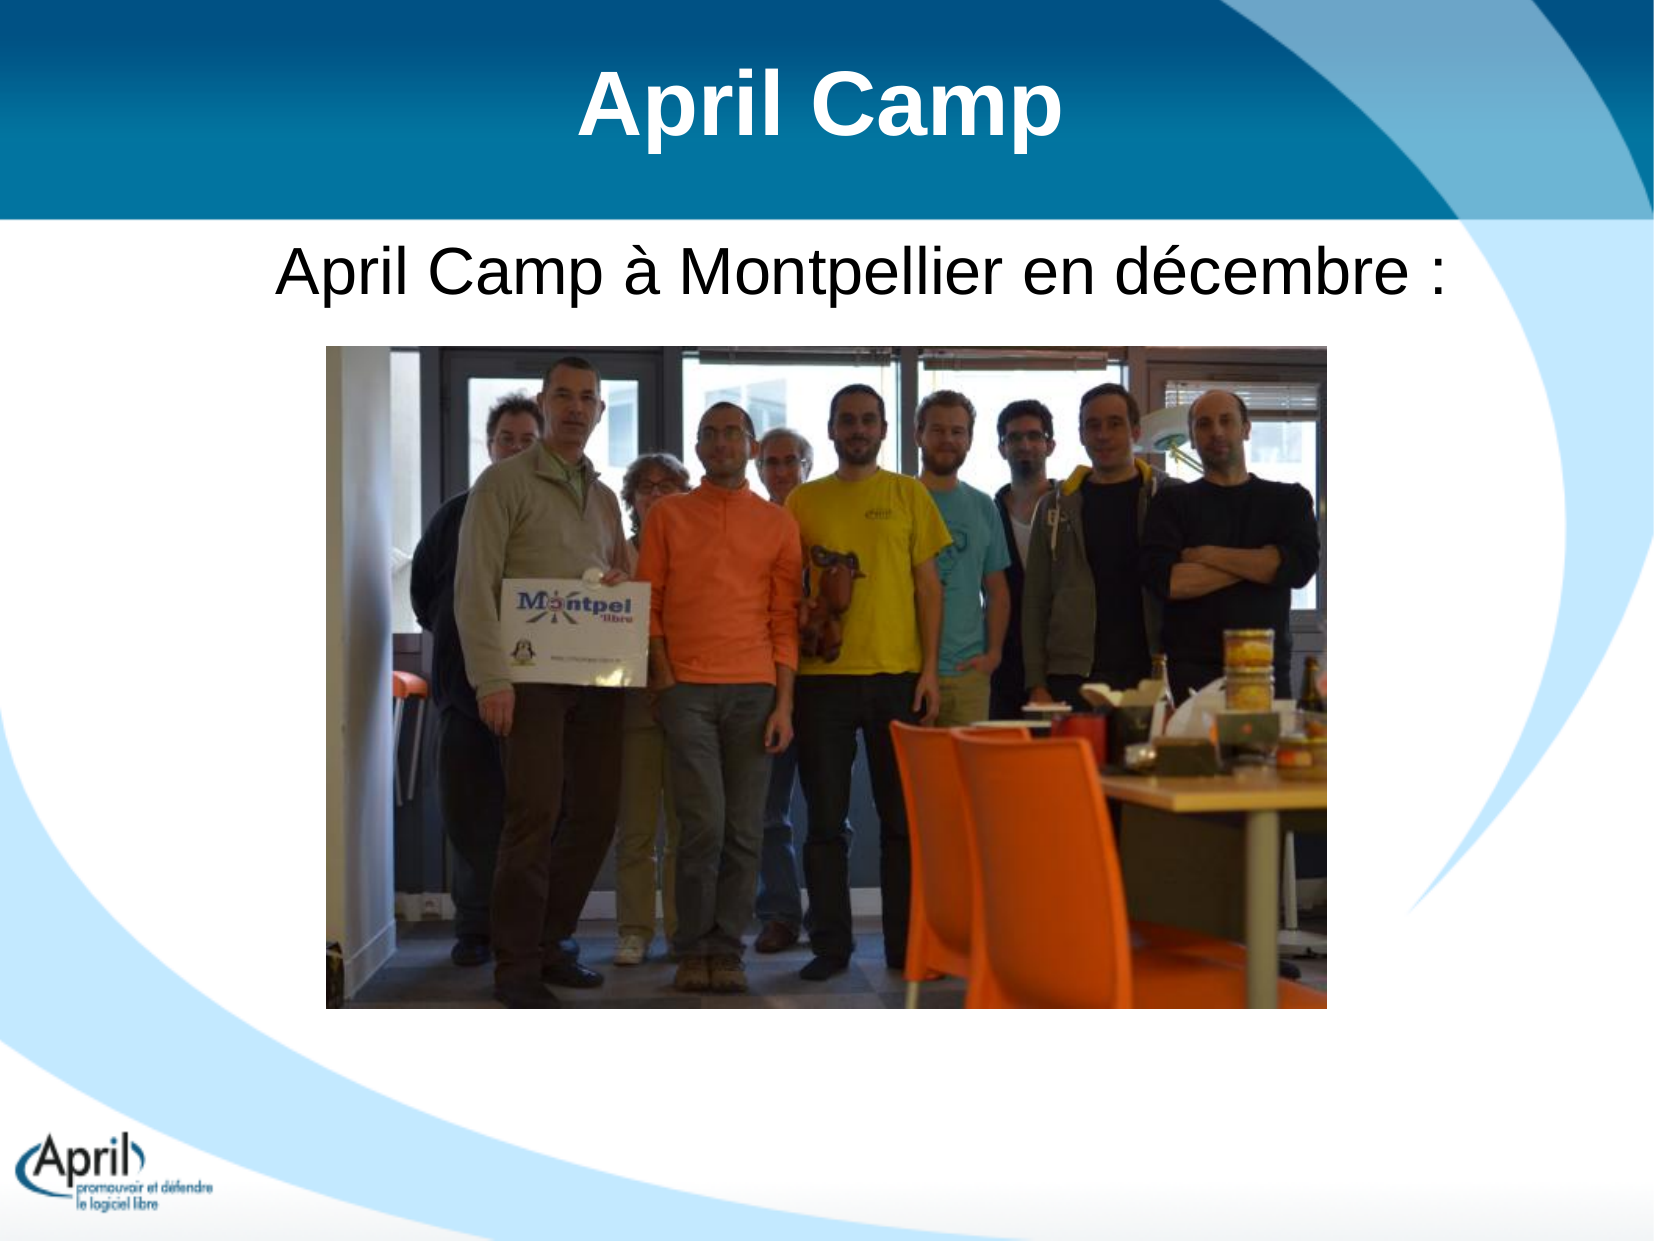

# April Camp
April Camp à Montpellier en décembre :